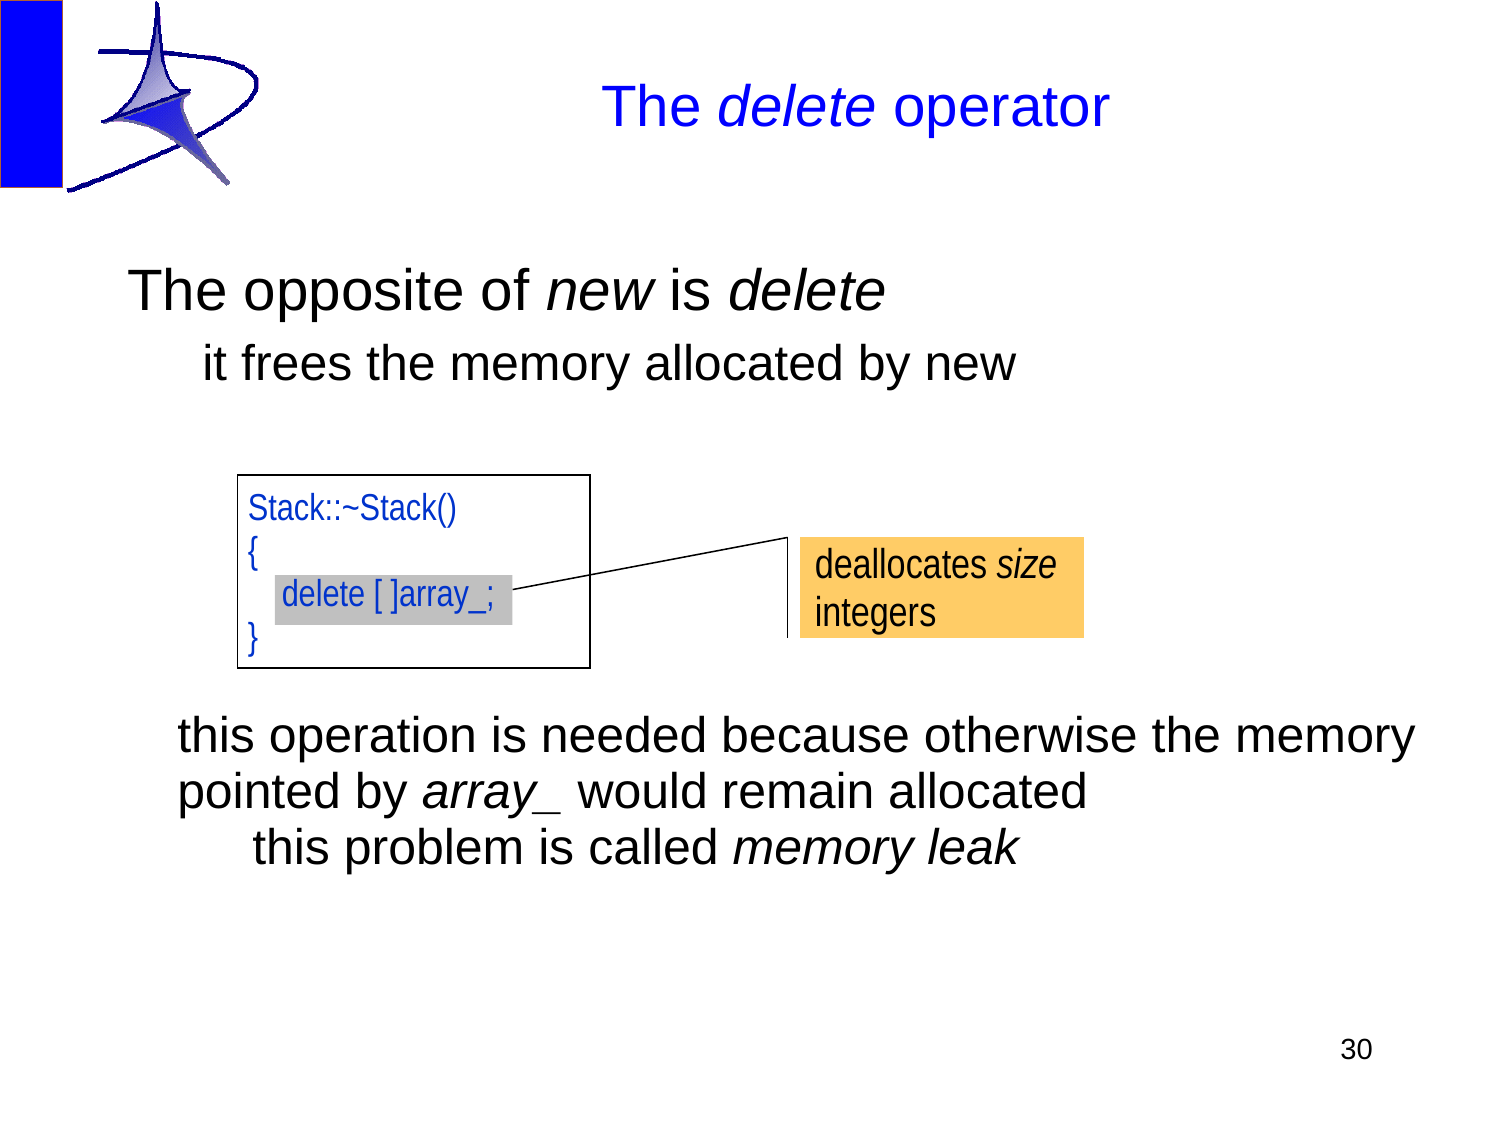

# The delete operator
The opposite of new is delete
it frees the memory allocated by new
Stack::~Stack()
{
 delete [ ]array_;
}
deallocates size
integers
this operation is needed because otherwise the memory pointed by array_ would remain allocated
this problem is called memory leak
30